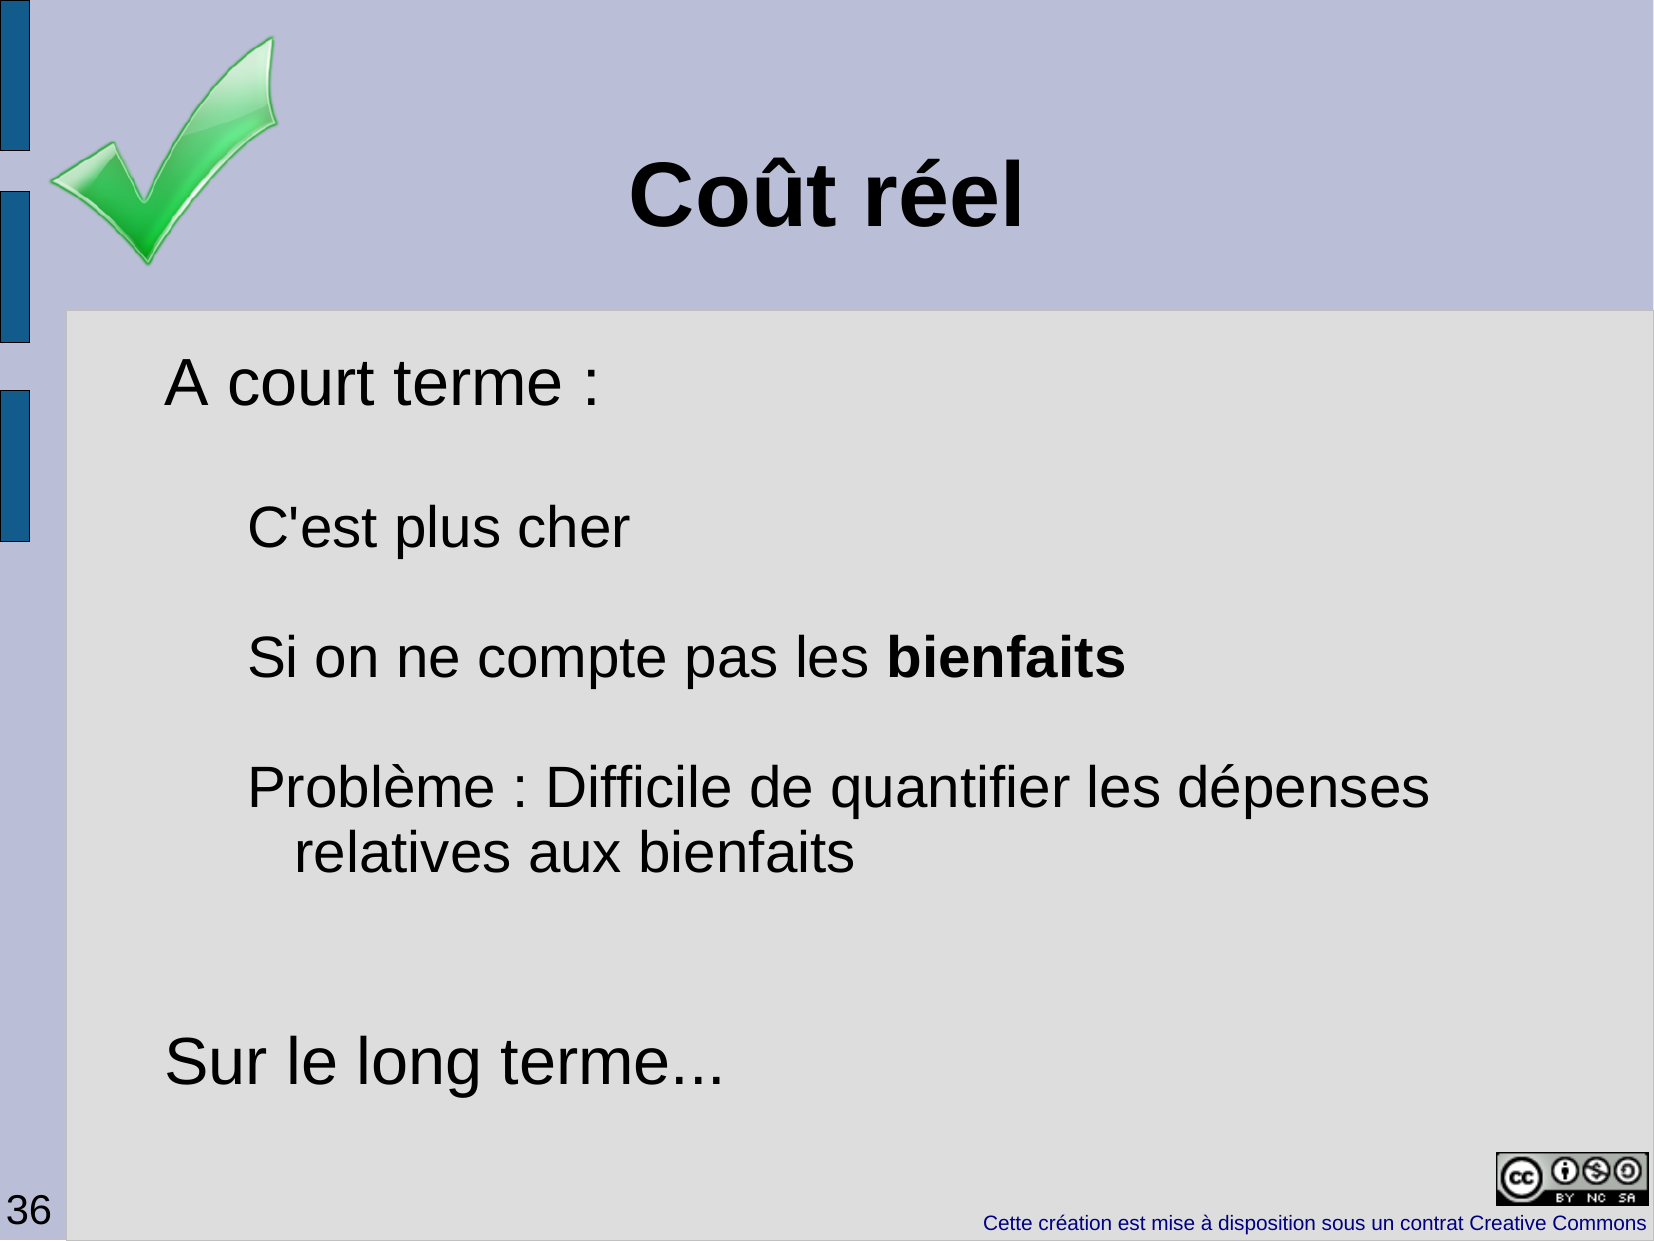

# Coût réel
A court terme :
C'est plus cher
Si on ne compte pas les bienfaits
Problème : Difficile de quantifier les dépenses
relatives aux bienfaits
Sur le long terme...